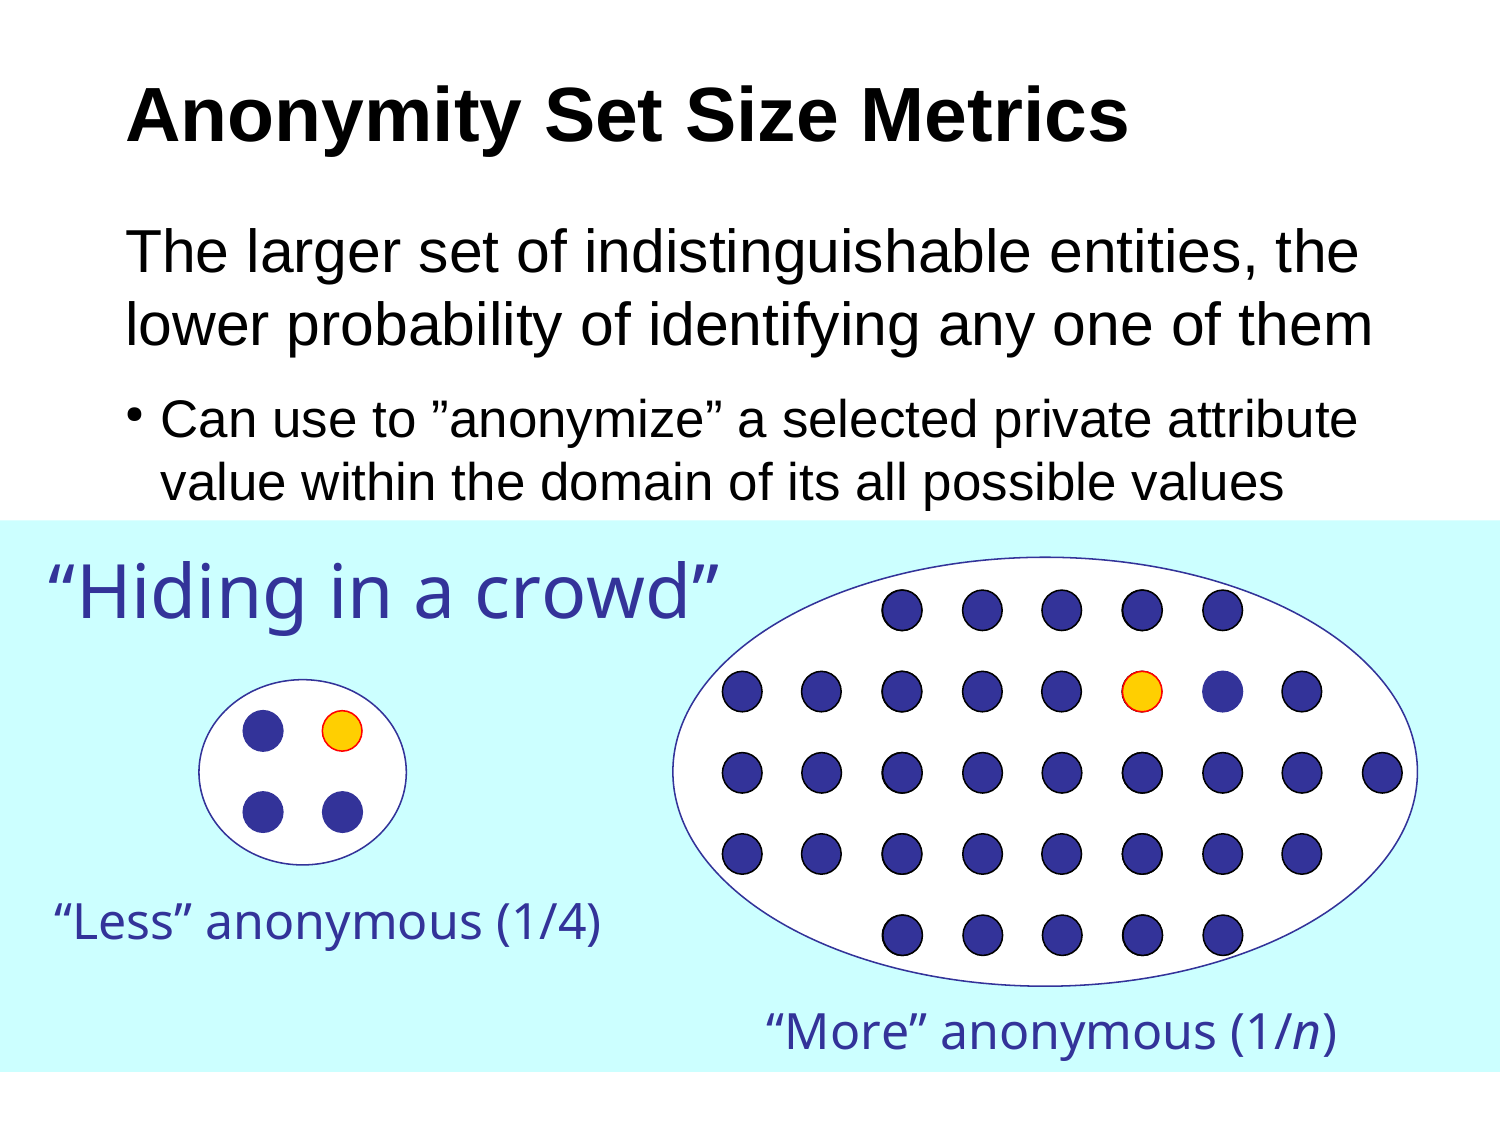

# Anonymity Set Size Metrics
The larger set of indistinguishable entities, the lower probability of identifying any one of them
Can use to ”anonymize” a selected private attribute value within the domain of its all possible values
“Hiding in a crowd”
“More” anonymous (1/n)
“Less” anonymous (1/4)